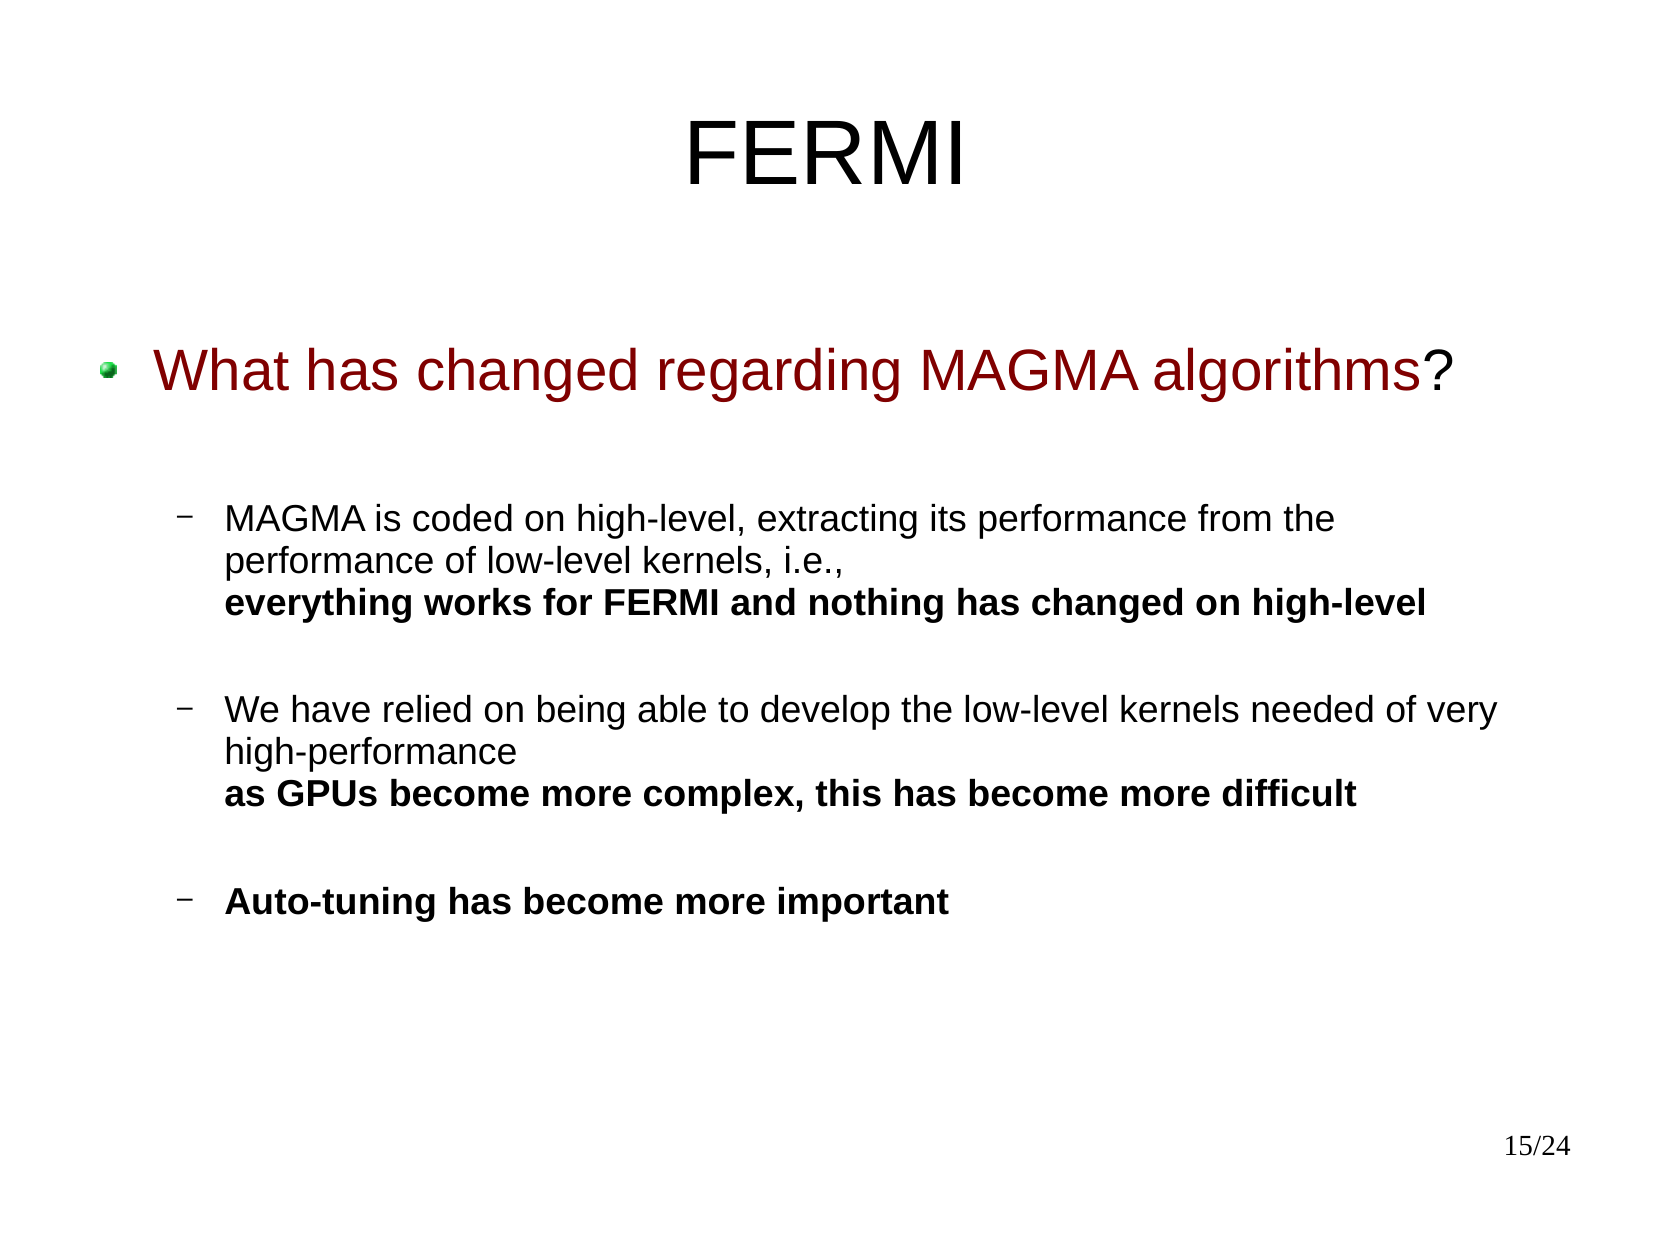

# FERMI
What has changed regarding MAGMA algorithms?
MAGMA is coded on high-level, extracting its performance from the
performance of low-level kernels, i.e.,
everything works for FERMI and nothing has changed on high-level
We have relied on being able to develop the low-level kernels needed of very high-performance
as GPUs become more complex, this has become more difficult
Auto-tuning has become more important
15